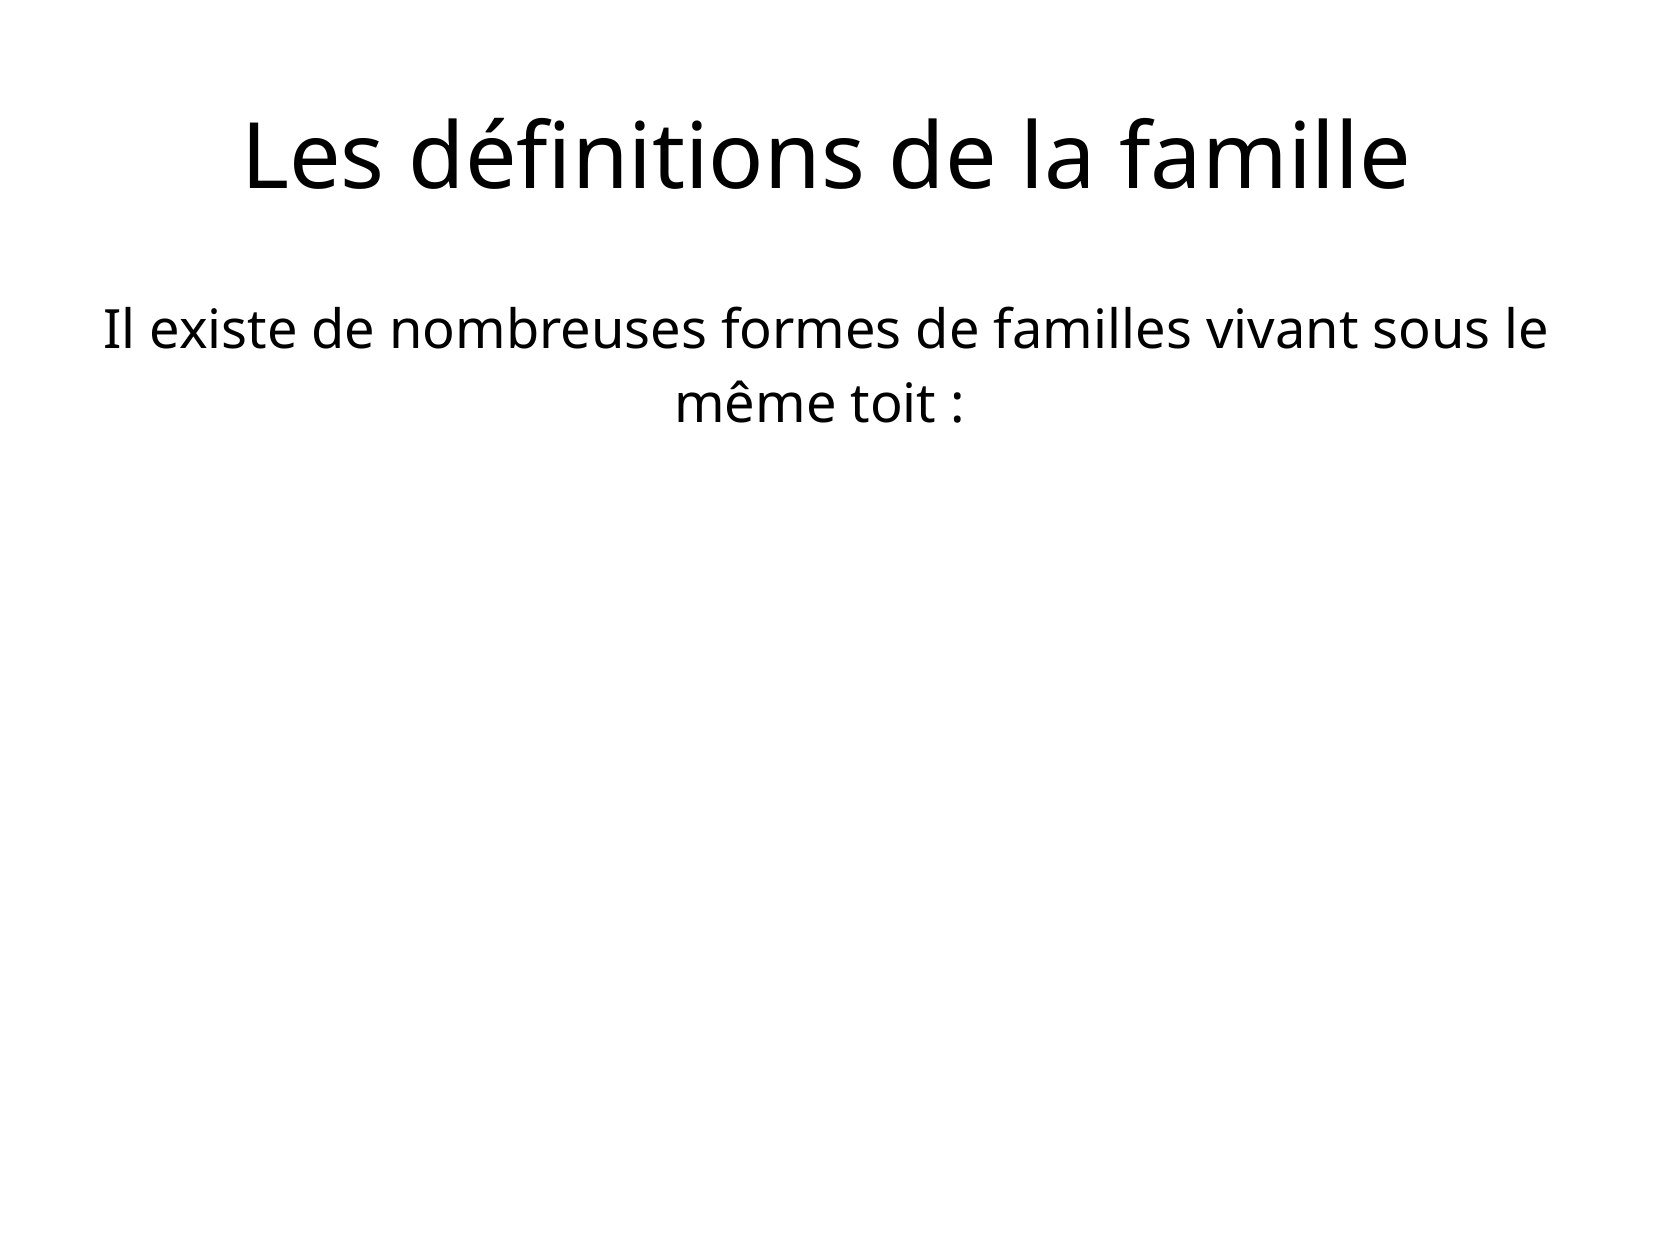

# Les définitions de la famille
Il existe de nombreuses formes de familles vivant sous le même toit :